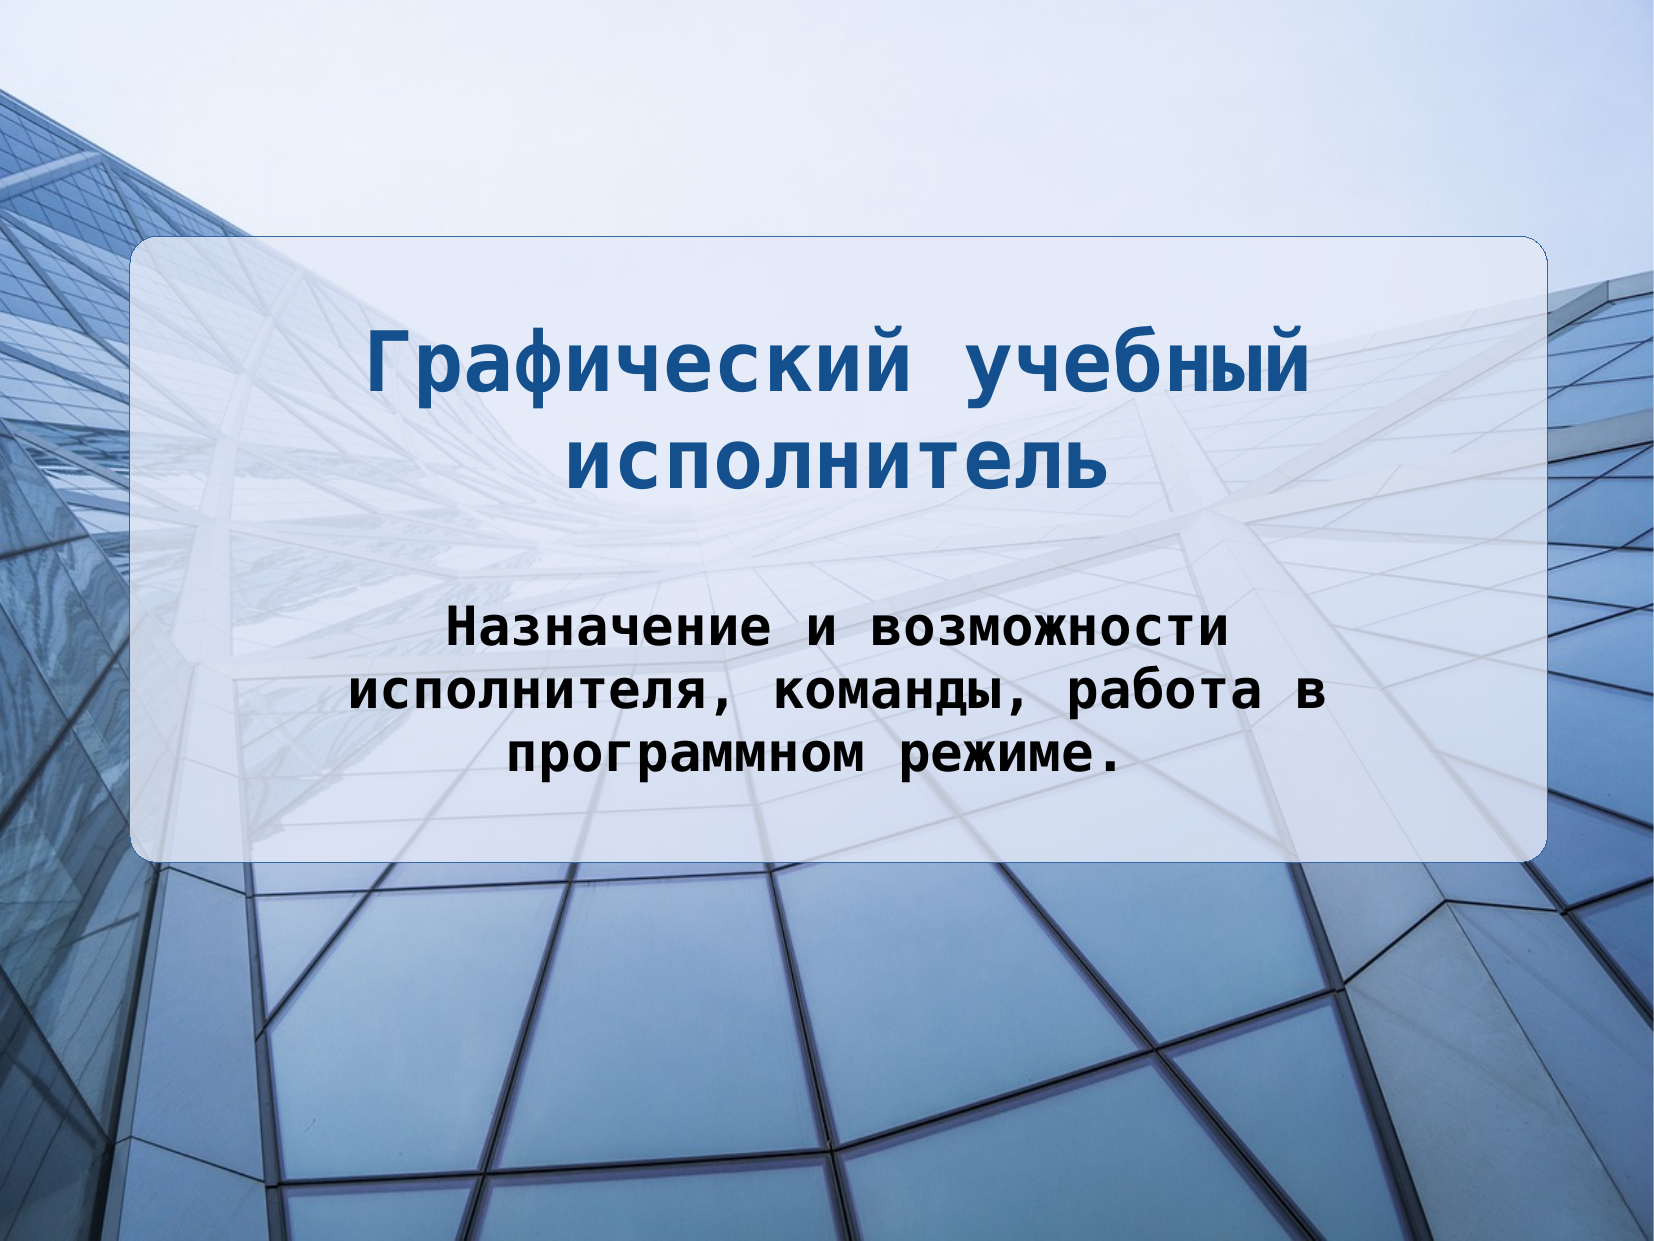

Графический учебный исполнитель
Назначение и возможности исполнителя, команды, работа в программном режиме.